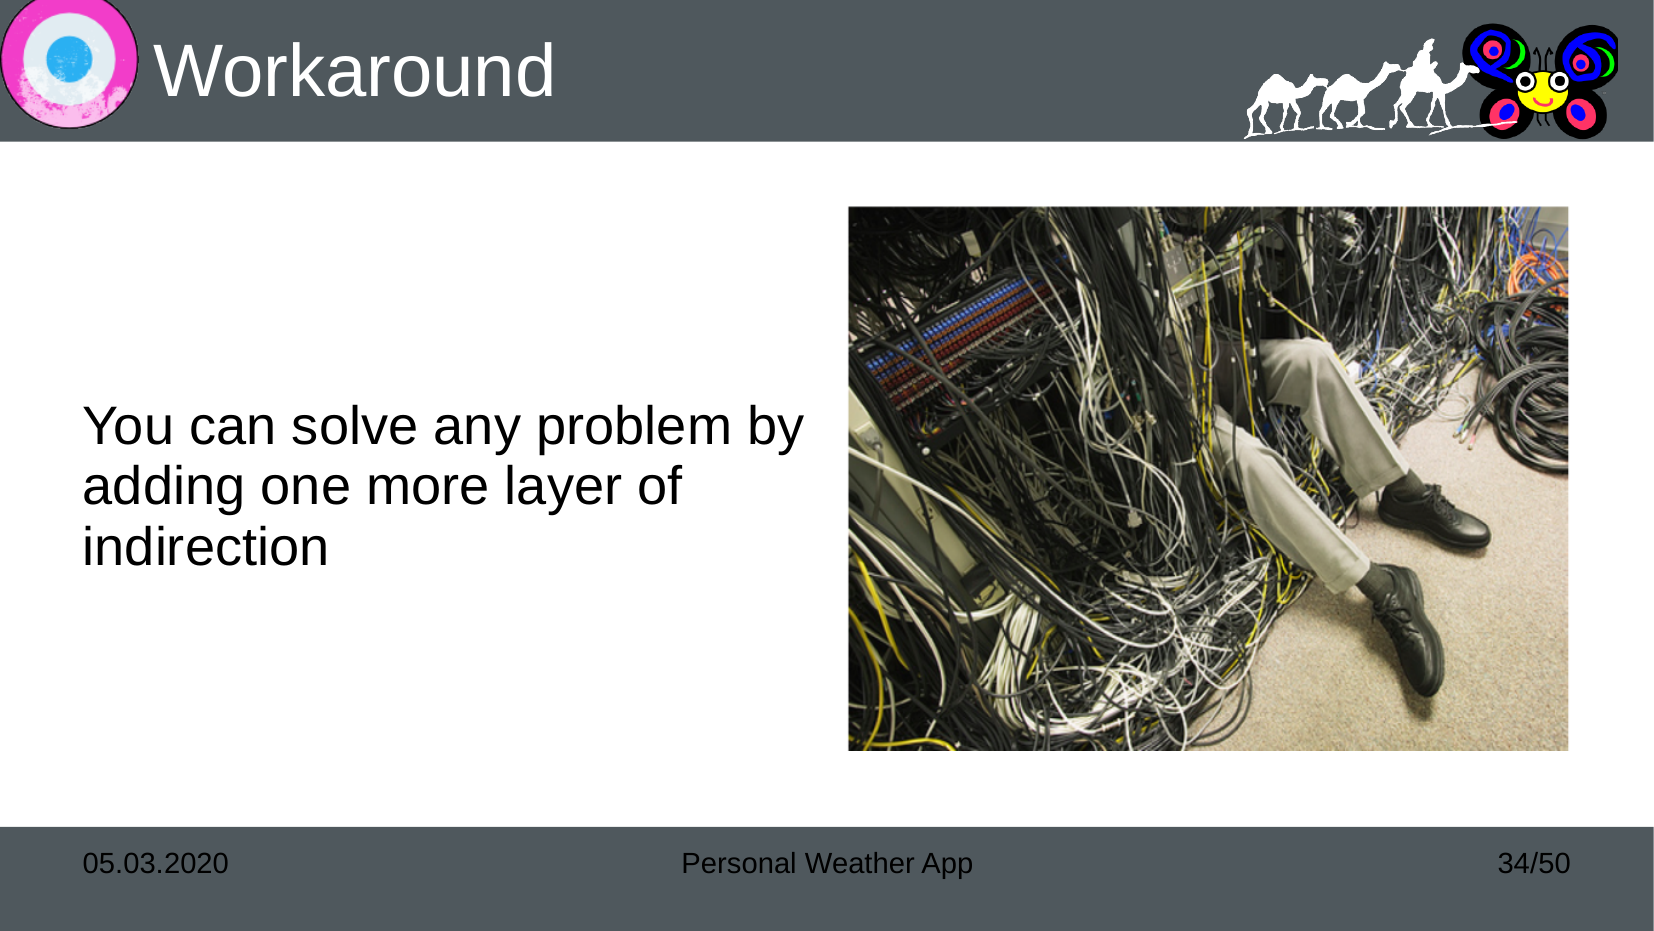

# Workaround
You can solve any problem by adding one more layer of indirection
08. März 2019
34